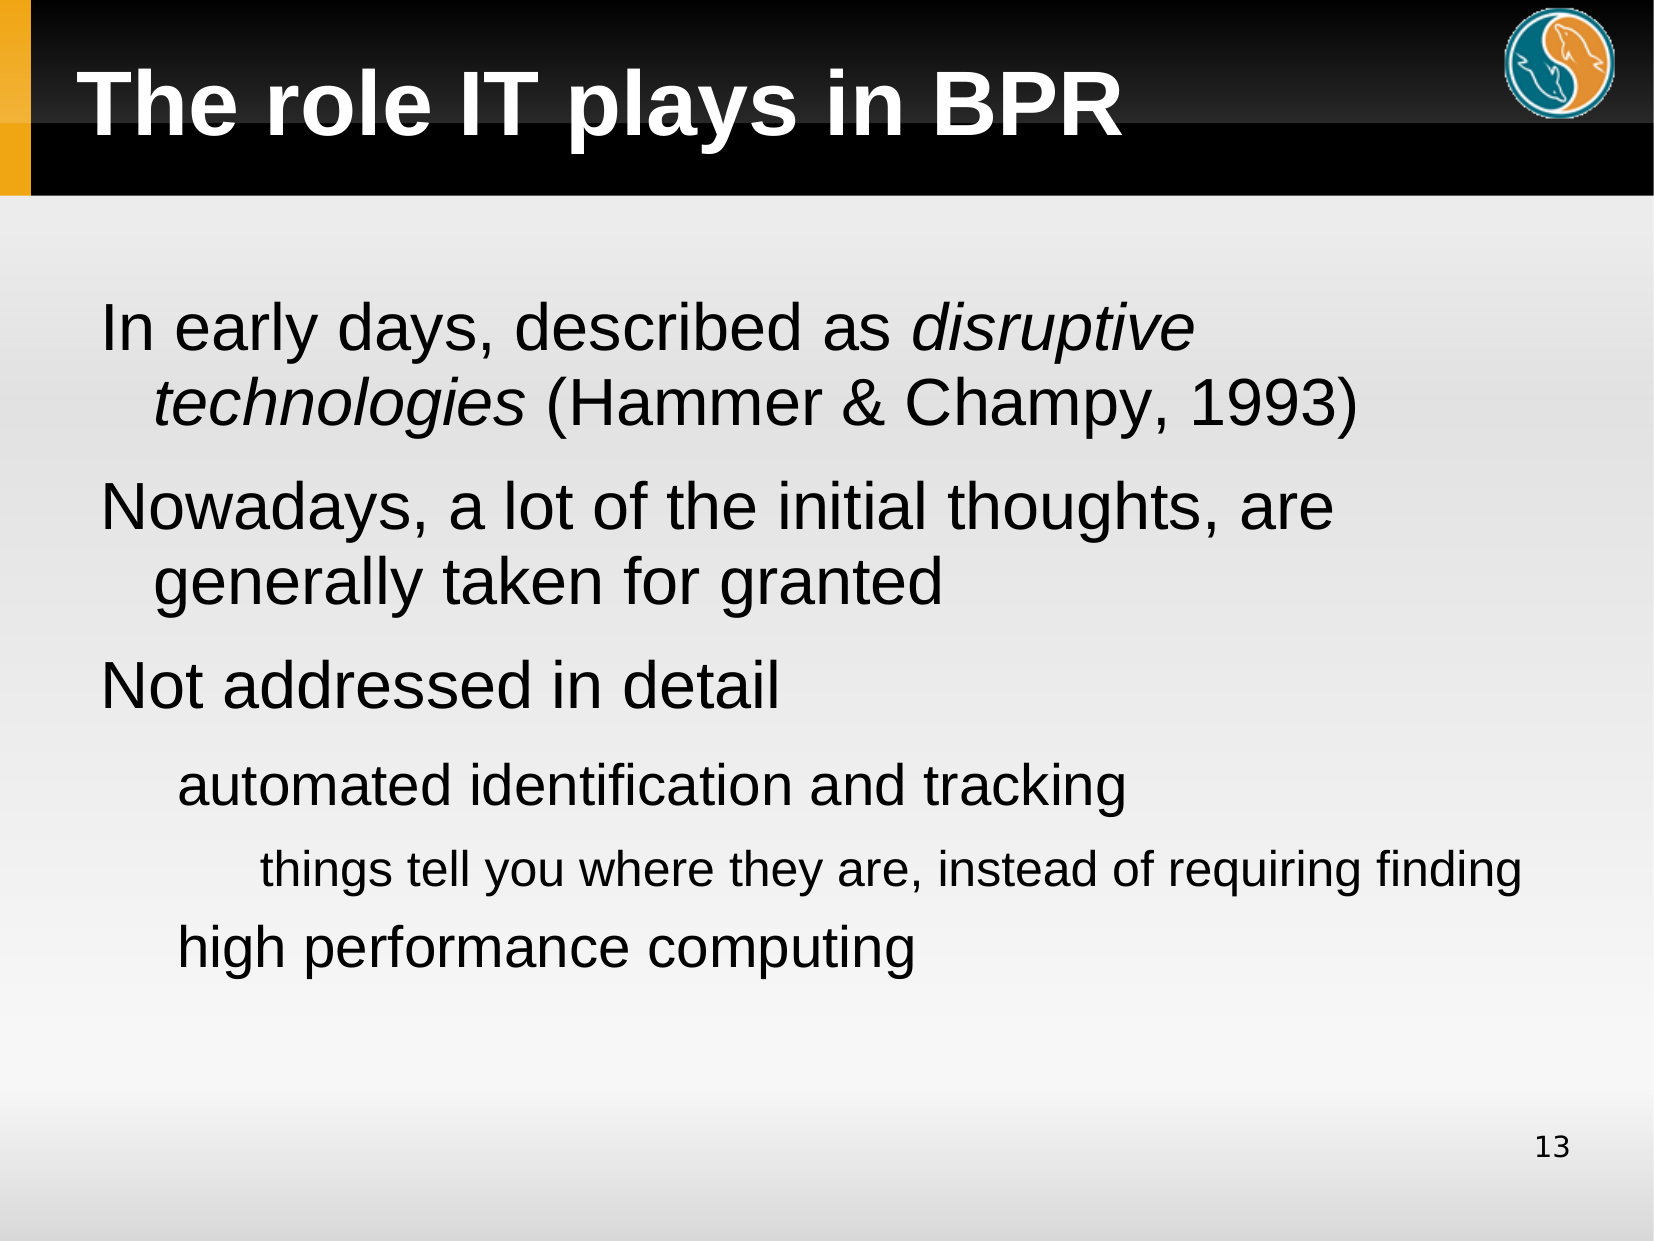

# The role IT plays in BPR
In early days, described as disruptive technologies (Hammer & Champy, 1993)
Nowadays, a lot of the initial thoughts, are generally taken for granted
Not addressed in detail
automated identification and tracking
things tell you where they are, instead of requiring finding
high performance computing
13